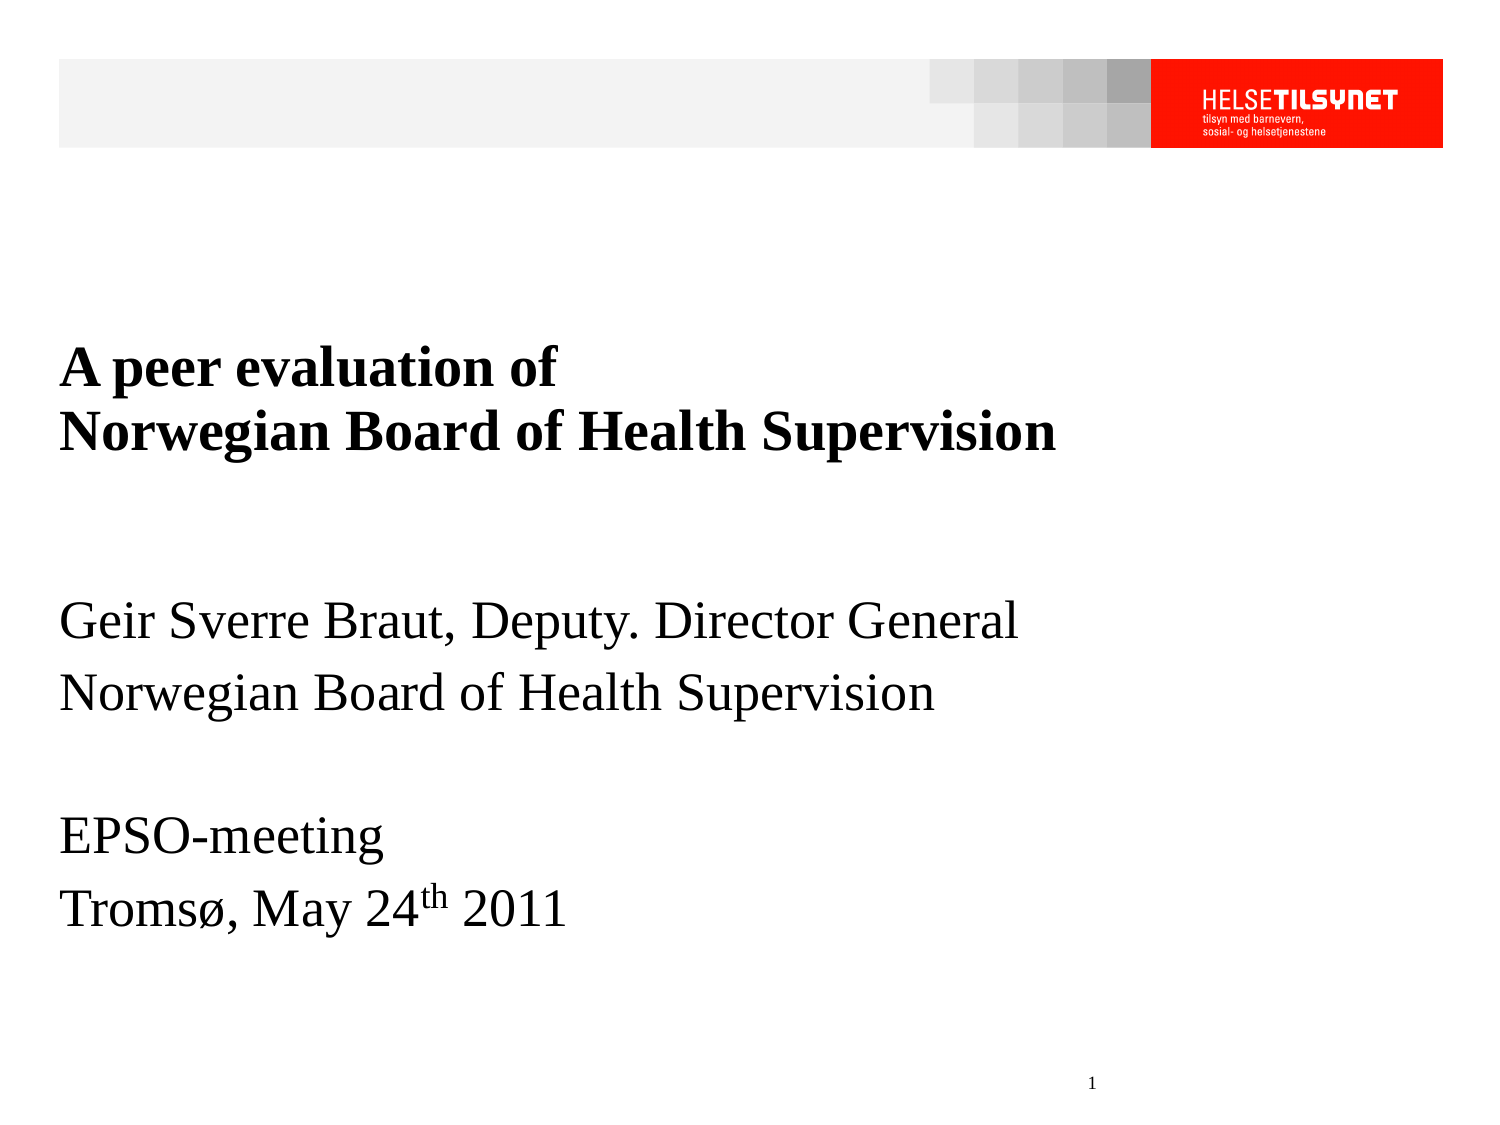

A peer evaluation of
Norwegian Board of Health Supervision
Geir Sverre Braut, Deputy. Director General
Norwegian Board of Health Supervision
EPSO-meeting
Tromsø, May 24th 2011